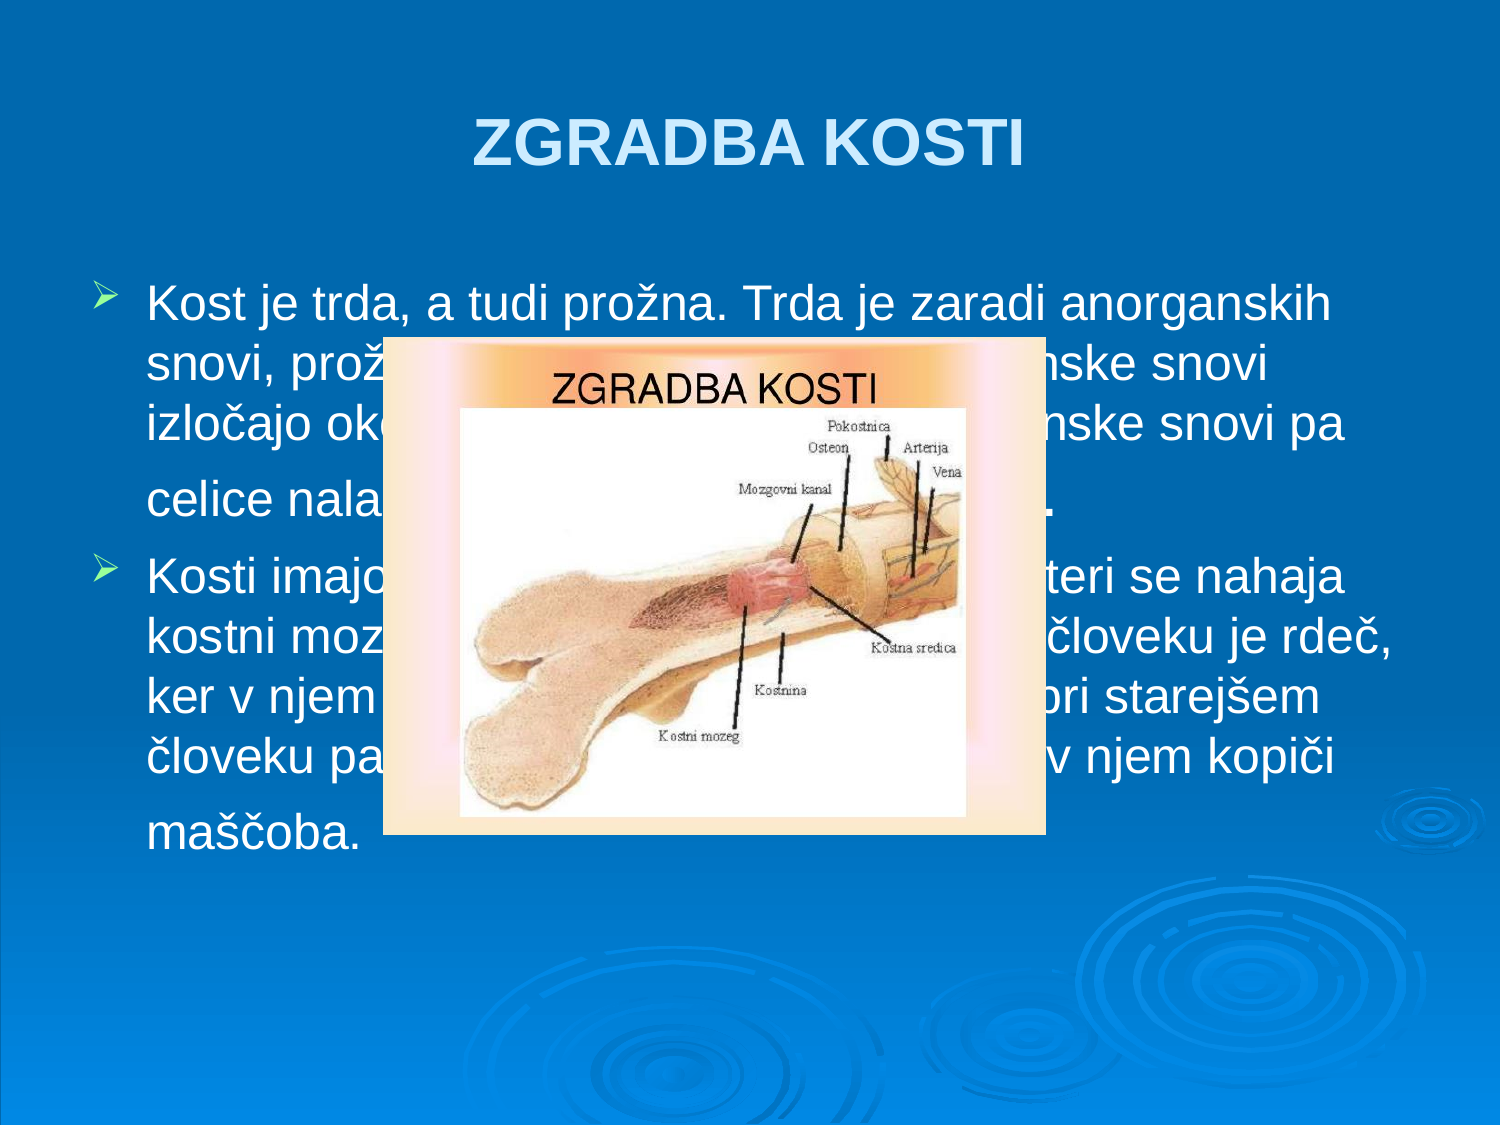

# ZGRADBA KOSTI
Kost je trda, a tudi prožna. Trda je zaradi anorganskih snovi, prožna pa zaradi organskih. Organske snovi izločajo okoli sebe kostne celice. Anorganske snovi pa celice nalagajo v organsko medceličnino.
Kosti imajo na sredini kostno votlino v kateri se nahaja kostni mozeg. Kostni mozeg pri mladem človeku je rdeč, ker v njem nastajajo rdeče krvne celice, pri starejšem človeku pa je rumene barve zato, ker se v njem kopiči maščoba.